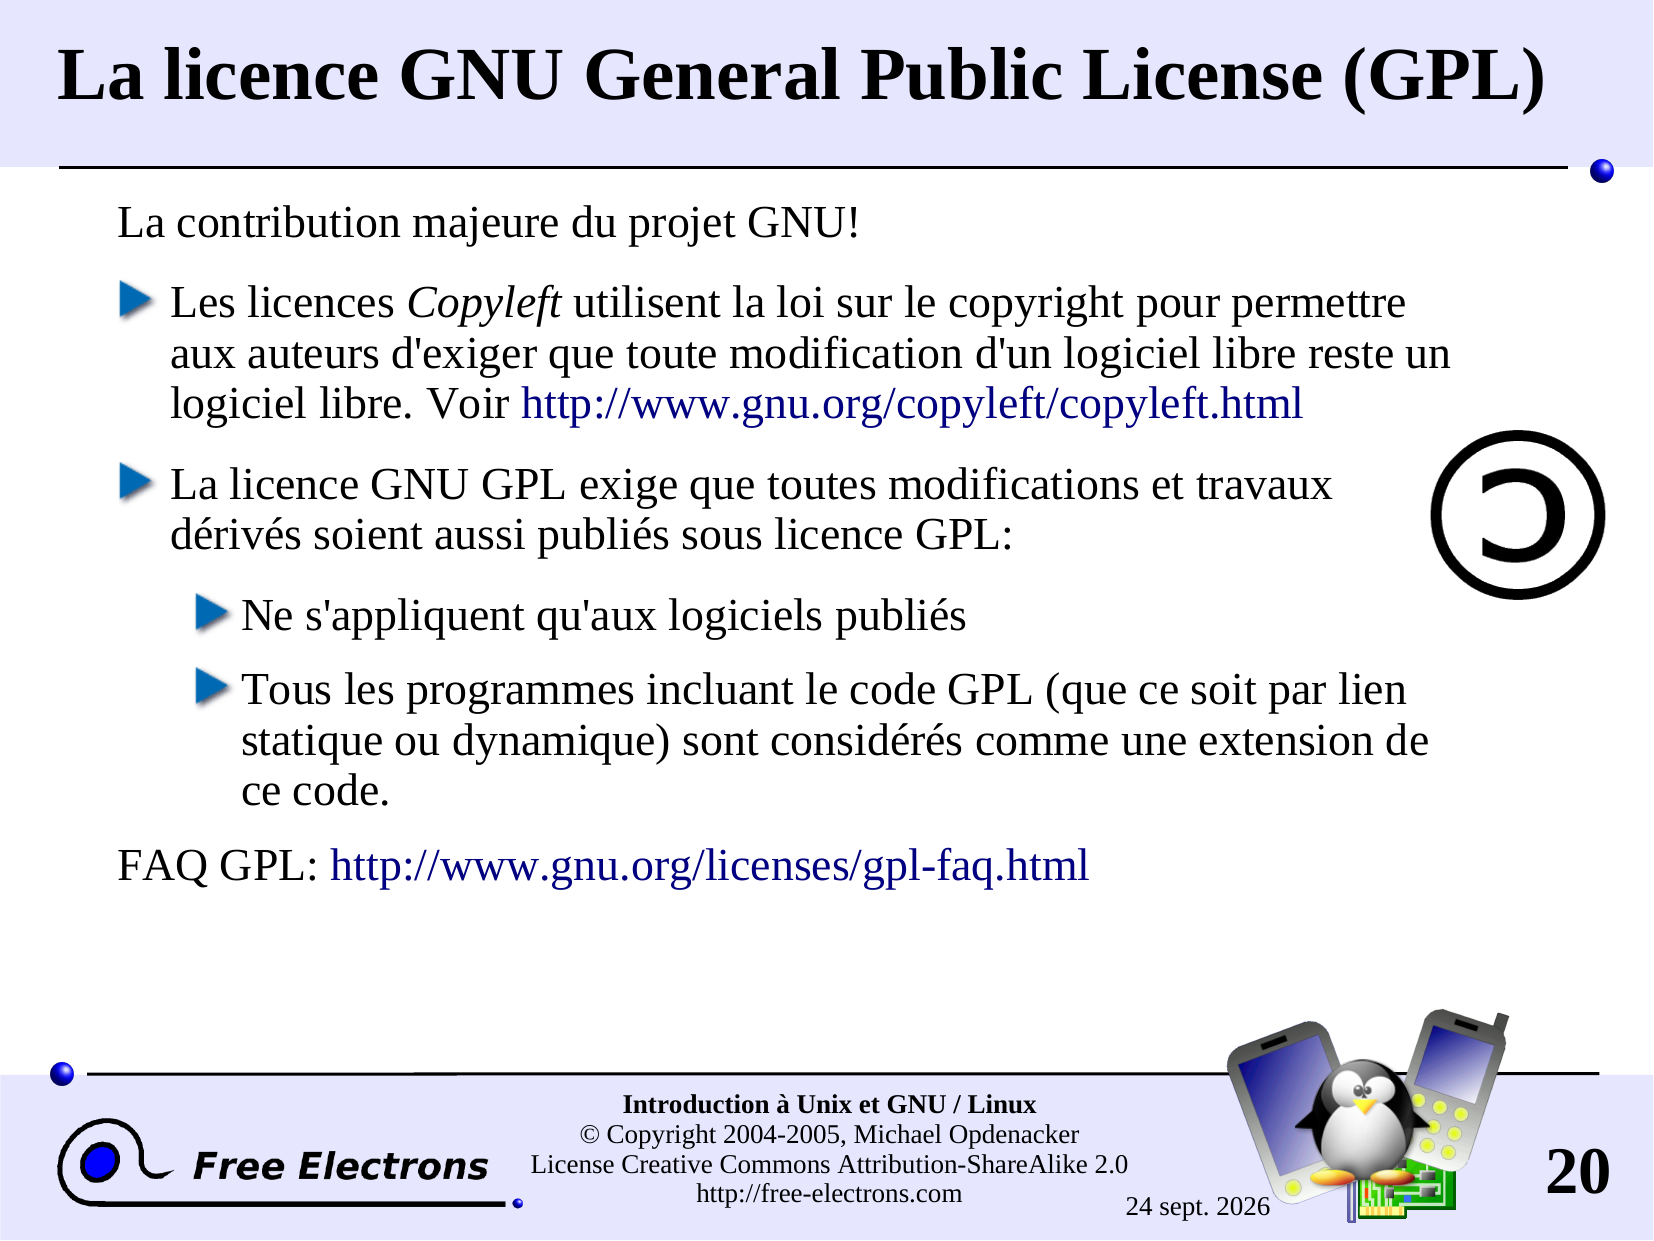

# La licence GNU General Public License (GPL)
La contribution majeure du projet GNU!
Les licences Copyleft utilisent la loi sur le copyright pour permettre aux auteurs d'exiger que toute modification d'un logiciel libre reste un logiciel libre. Voir http://www.gnu.org/copyleft/copyleft.html
La licence GNU GPL exige que toutes modifications et travaux dérivés soient aussi publiés sous licence GPL:
Ne s'appliquent qu'aux logiciels publiés
Tous les programmes incluant le code GPL (que ce soit par lien statique ou dynamique) sont considérés comme une extension de ce code.
FAQ GPL: http://www.gnu.org/licenses/gpl-faq.html